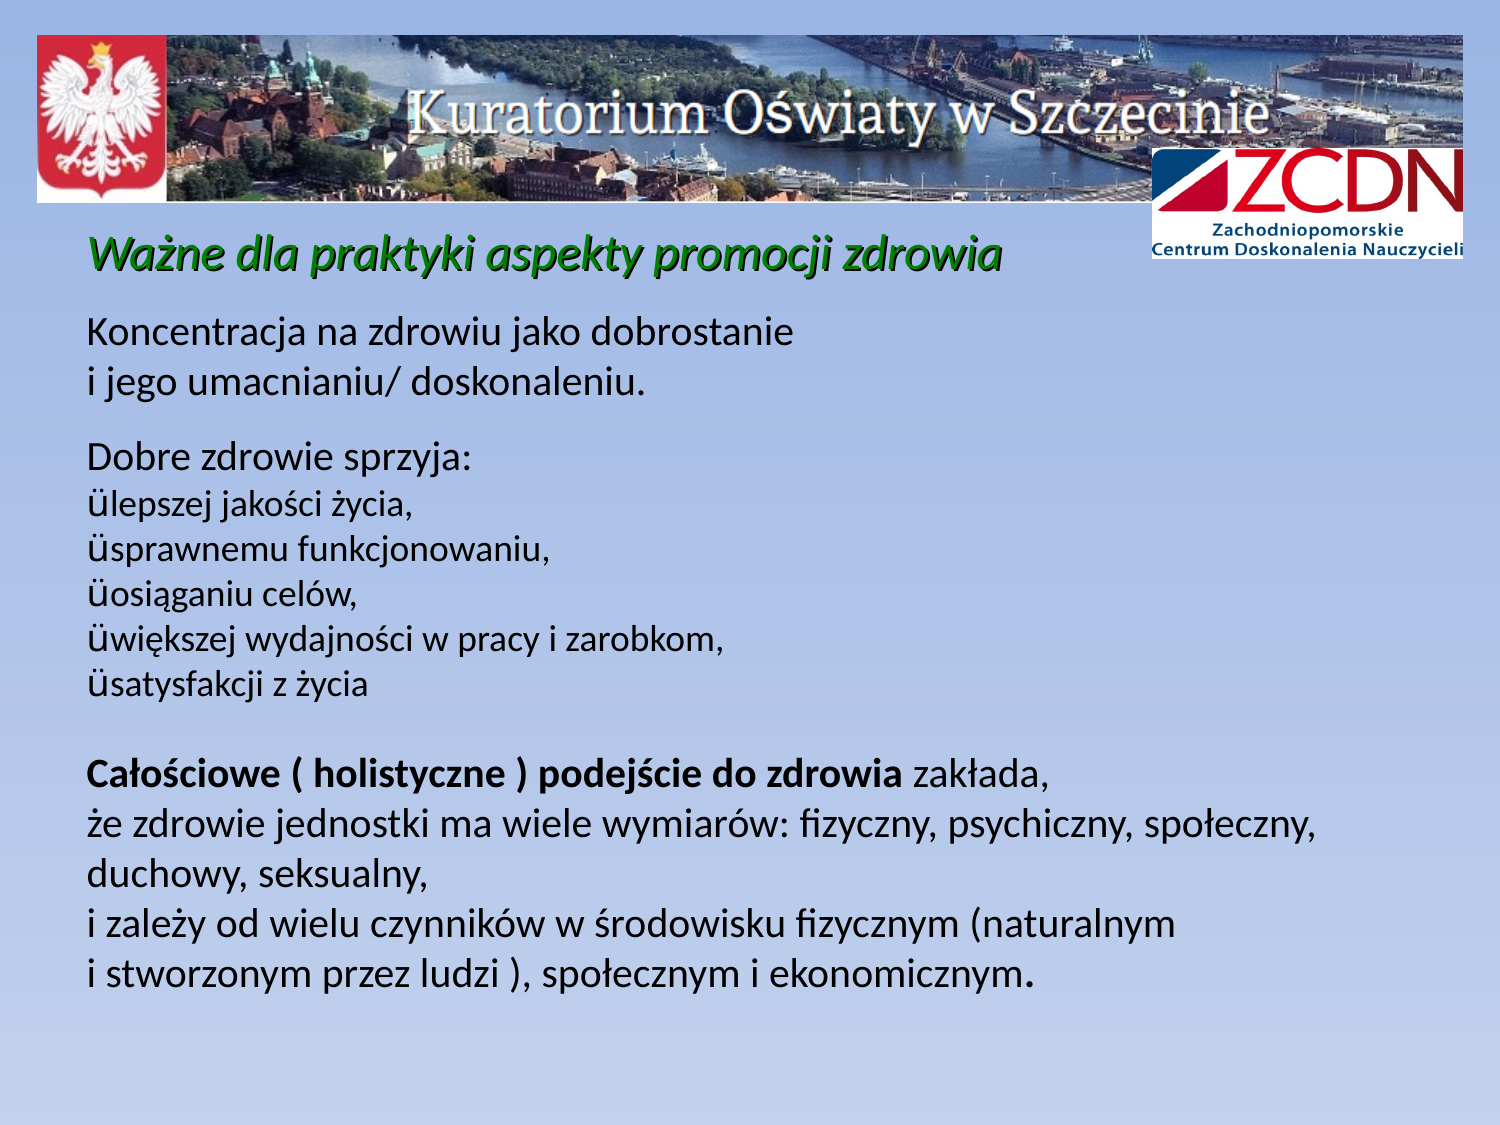

#
Ważne dla praktyki aspekty promocji zdrowia
Koncentracja na zdrowiu jako dobrostanie
i jego umacnianiu/ doskonaleniu.
Dobre zdrowie sprzyja:
lepszej jakości życia,
sprawnemu funkcjonowaniu,
osiąganiu celów,
większej wydajności w pracy i zarobkom,
satysfakcji z życia
Całościowe ( holistyczne ) podejście do zdrowia zakłada,
że zdrowie jednostki ma wiele wymiarów: fizyczny, psychiczny, społeczny, duchowy, seksualny,
i zależy od wielu czynników w środowisku fizycznym (naturalnym
i stworzonym przez ludzi ), społecznym i ekonomicznym.